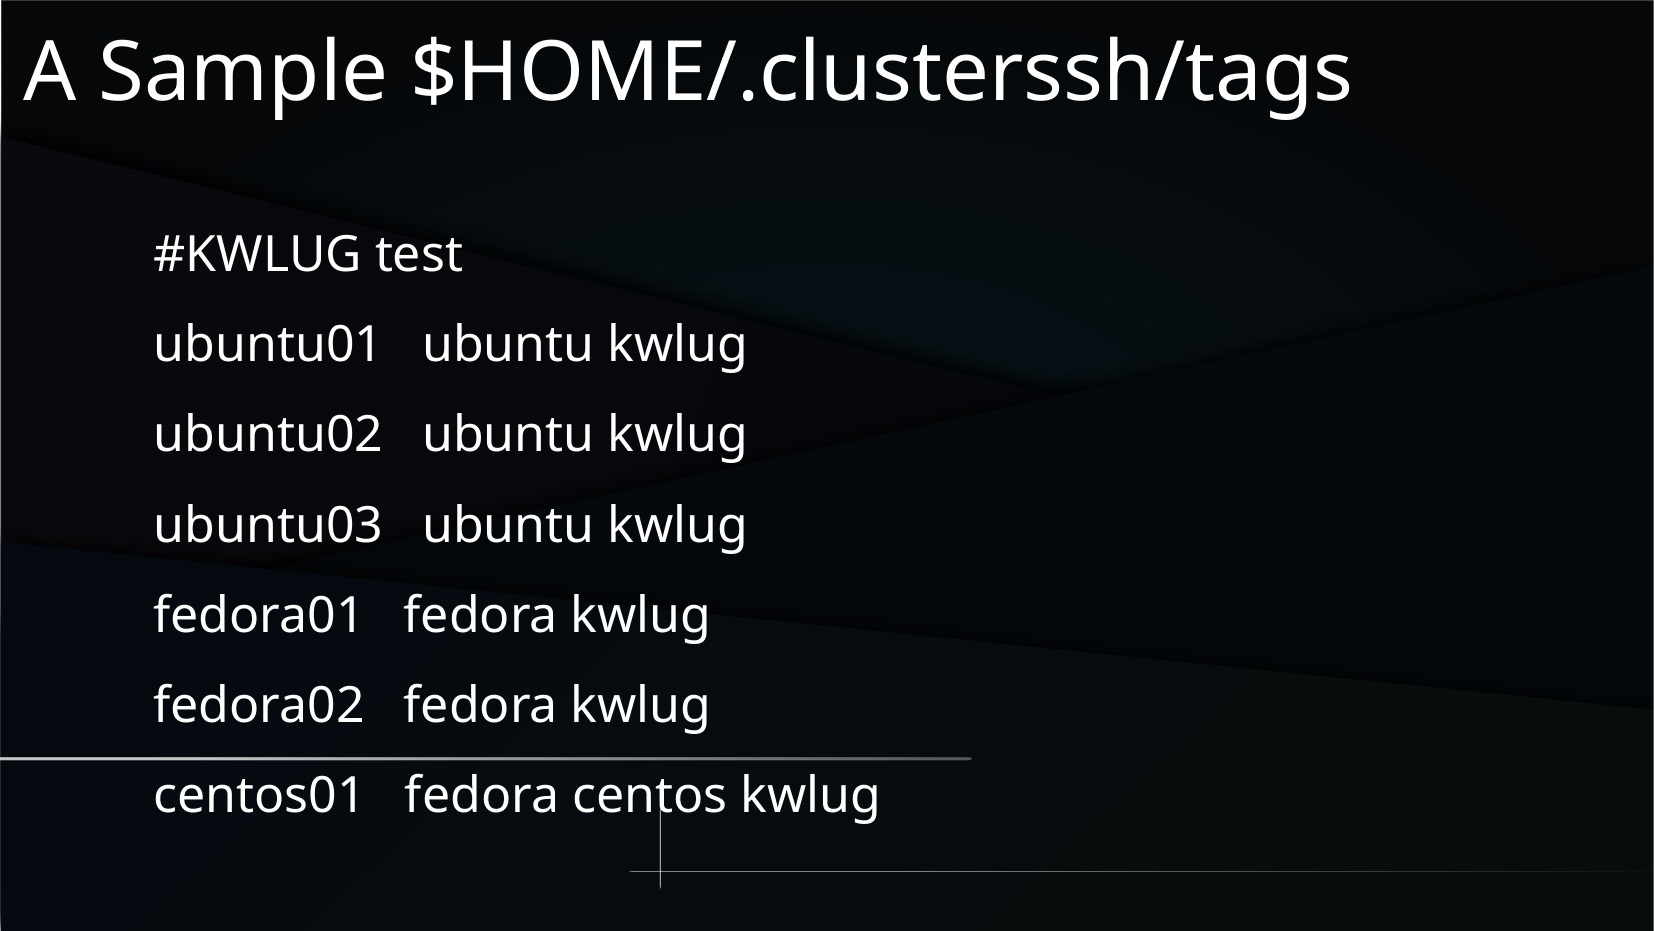

# A Sample $HOME/.clusterssh/tags
#KWLUG test
ubuntu01 ubuntu kwlug
ubuntu02 ubuntu kwlug
ubuntu03 ubuntu kwlug
fedora01 fedora kwlug
fedora02 fedora kwlug
centos01 fedora centos kwlug